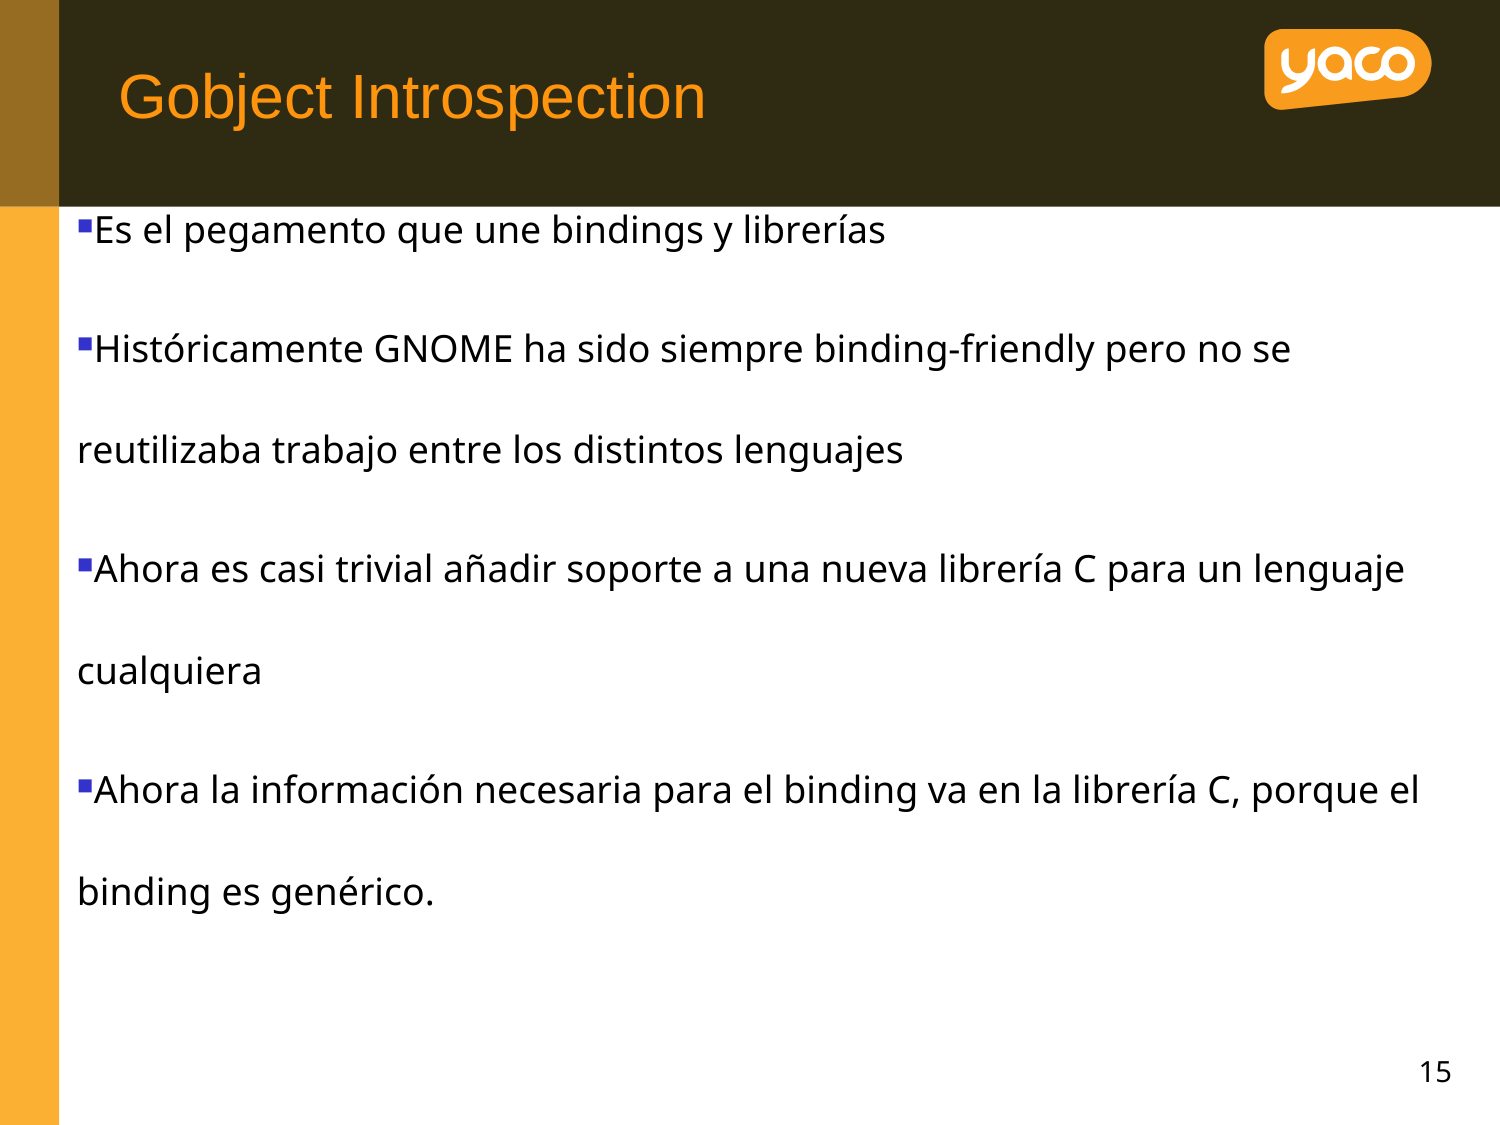

# Gobject Introspection
Es el pegamento que une bindings y librerías
Históricamente GNOME ha sido siempre binding-friendly pero no se reutilizaba trabajo entre los distintos lenguajes
Ahora es casi trivial añadir soporte a una nueva librería C para un lenguaje cualquiera
Ahora la información necesaria para el binding va en la librería C, porque el binding es genérico.
15